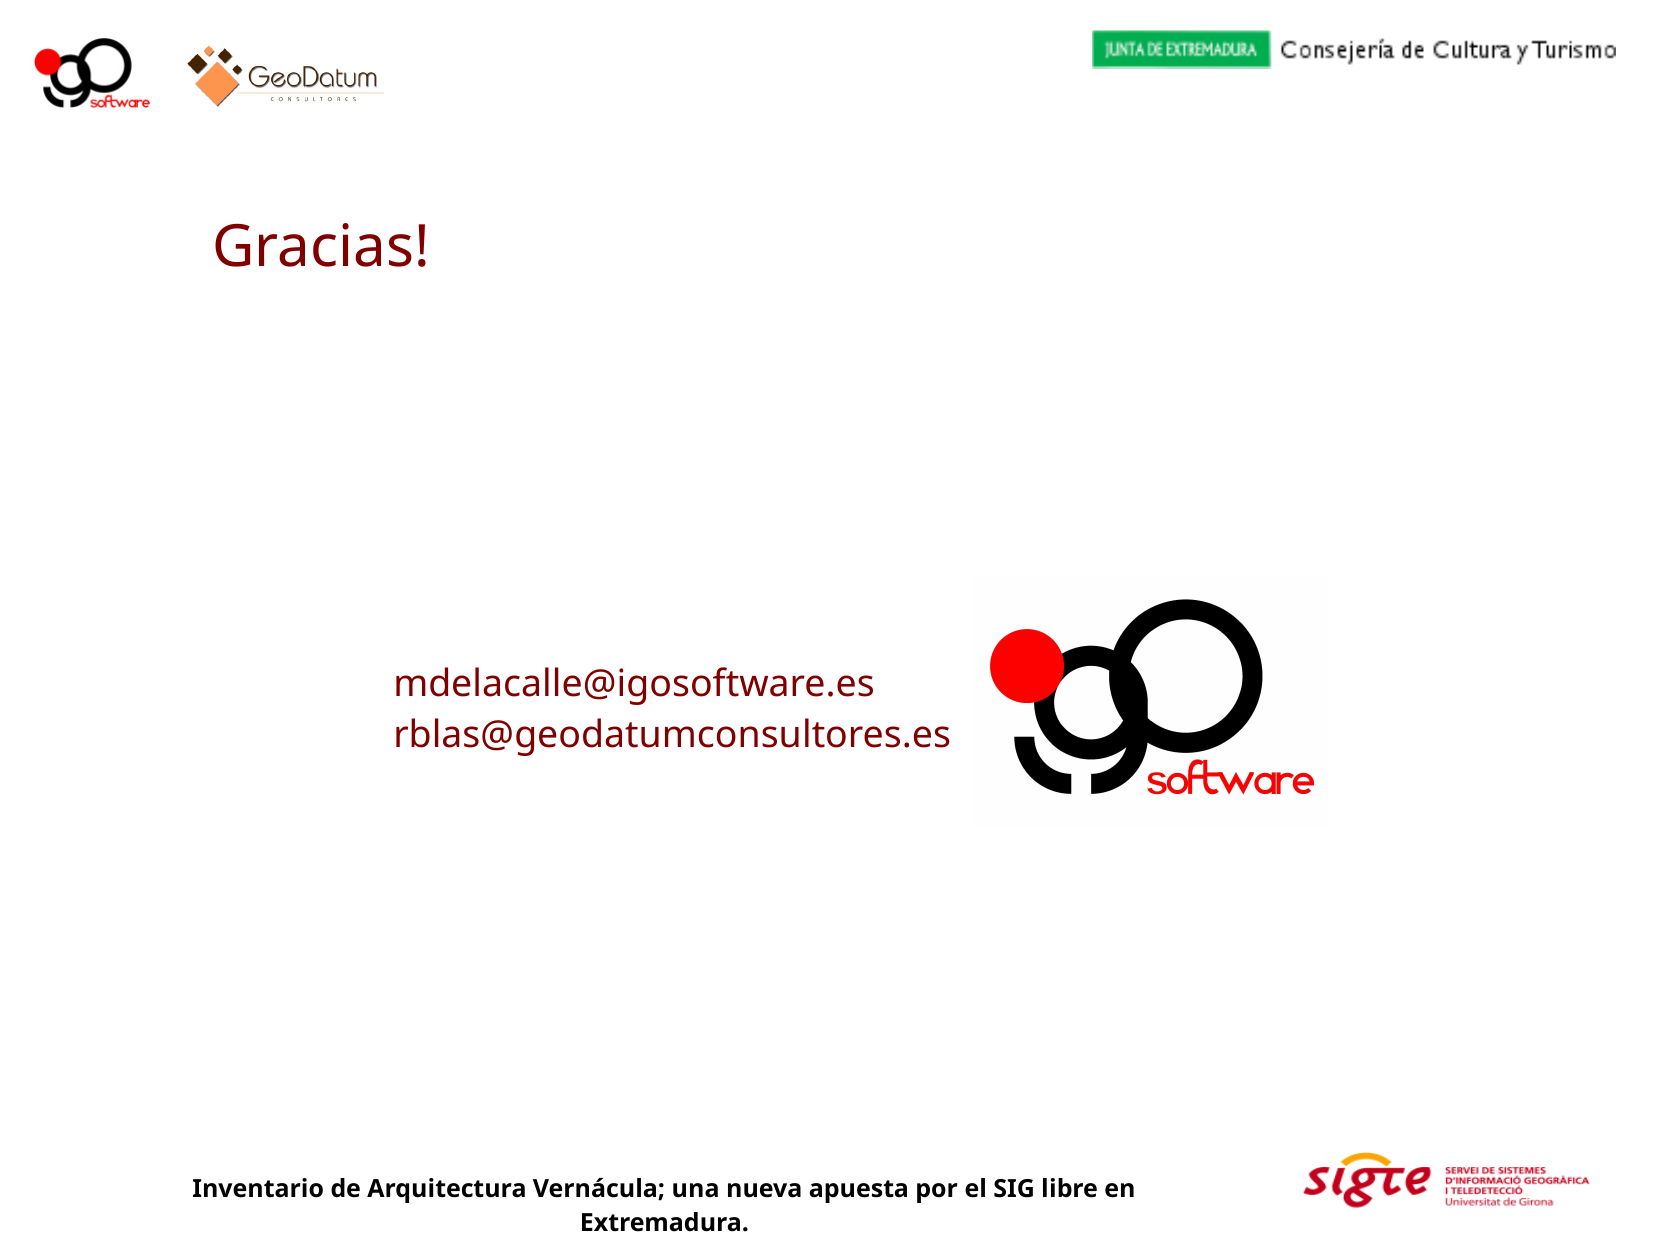

Gracias!
mdelacalle@igosoftware.es
rblas@geodatumconsultores.es
Inventario de Arquitectura Vernácula; una nueva apuesta por el SIG libre en Extremadura.